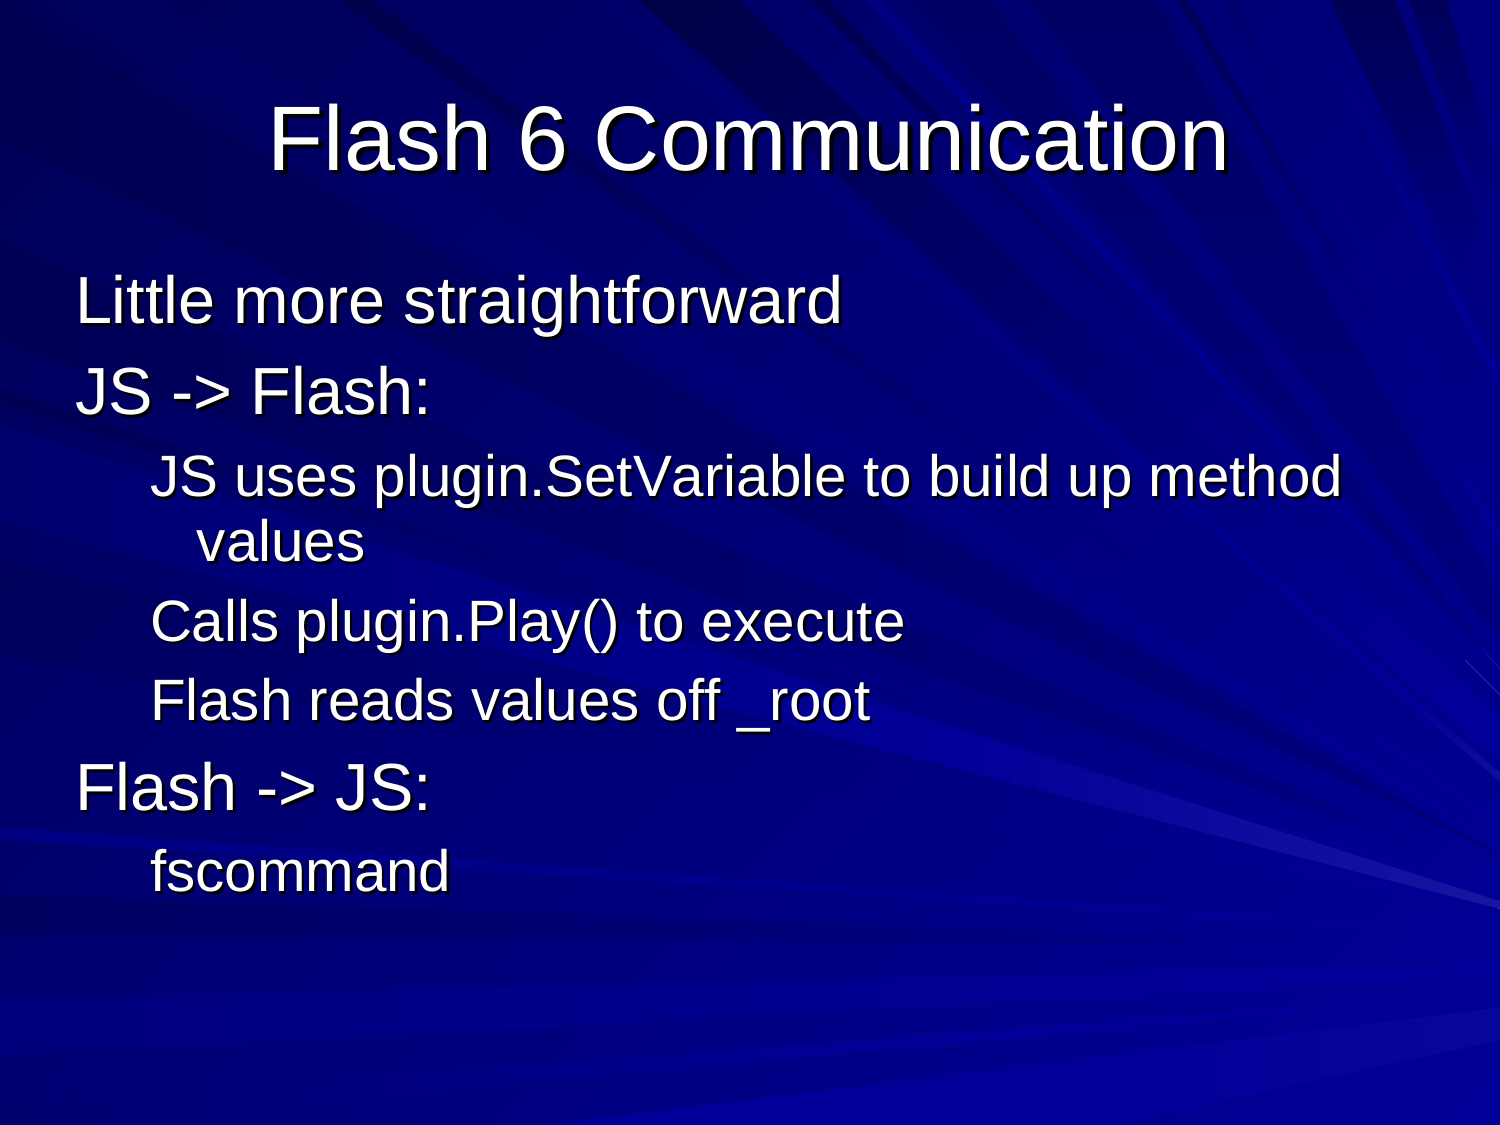

# Flash 6 Communication
Little more straightforward
JS -> Flash:
JS uses plugin.SetVariable to build up method values
Calls plugin.Play() to execute
Flash reads values off _root
Flash -> JS:
fscommand